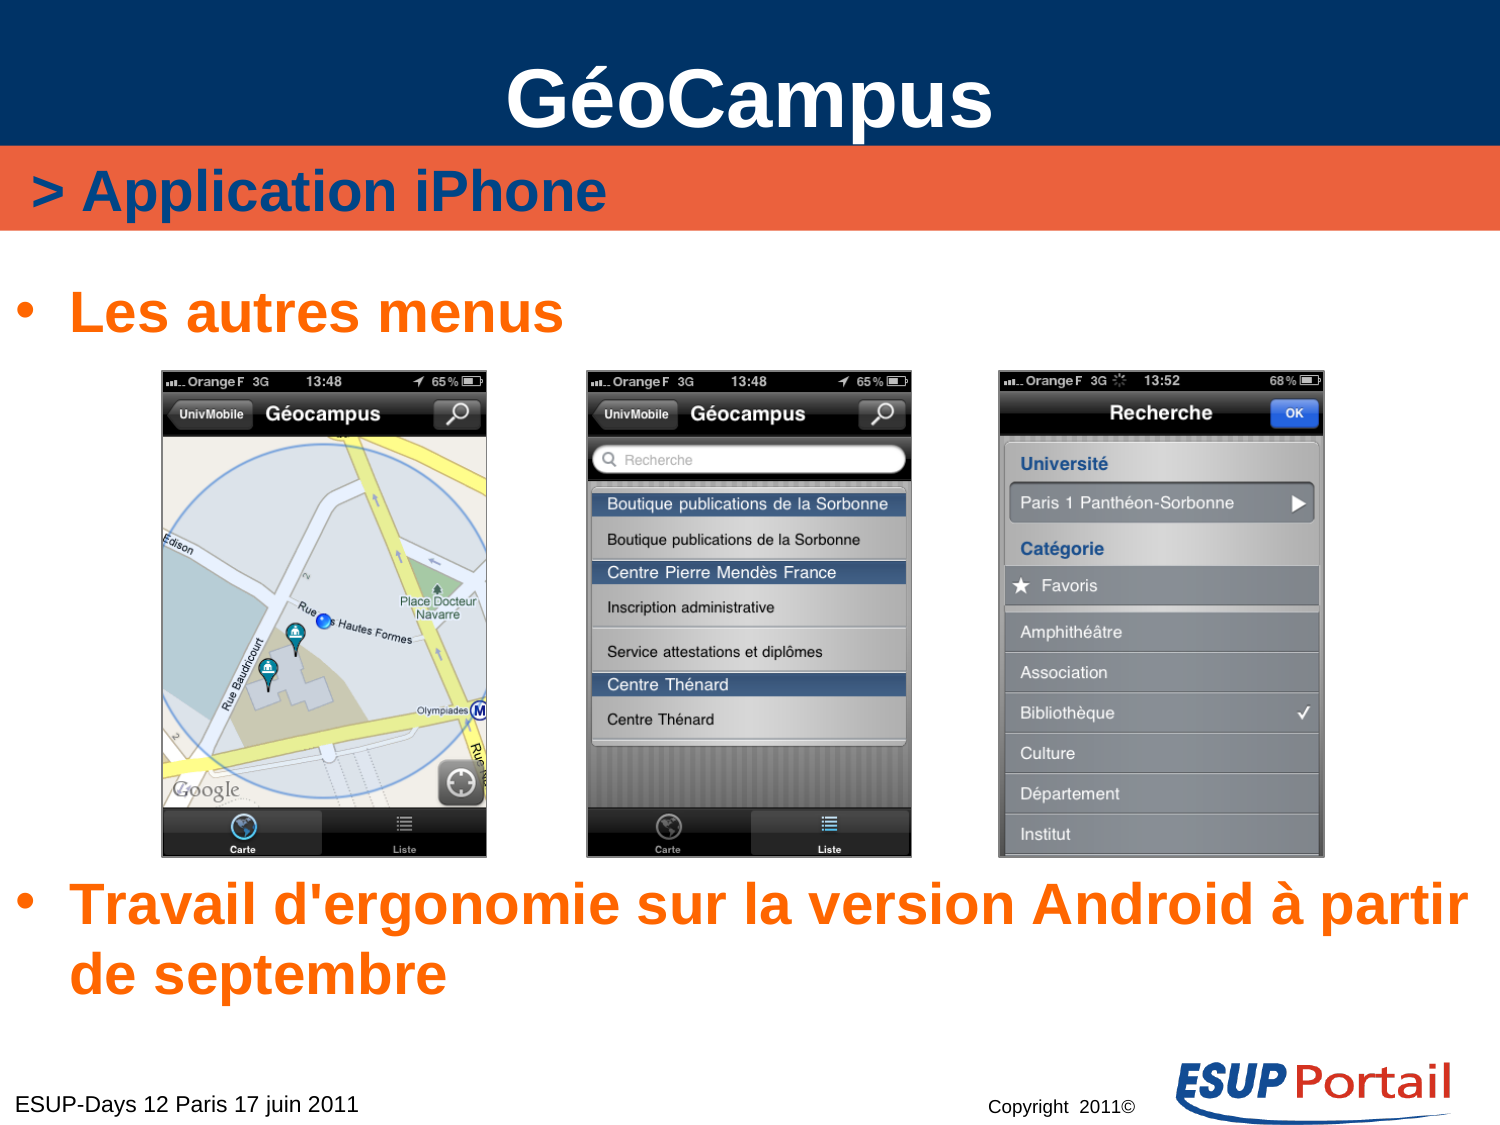

GéoCampus
 > Application iPhone
Les autres menus
Travail d'ergonomie sur la version Android à partir de septembre
ESUP-Days 12 Paris 17 juin 2011